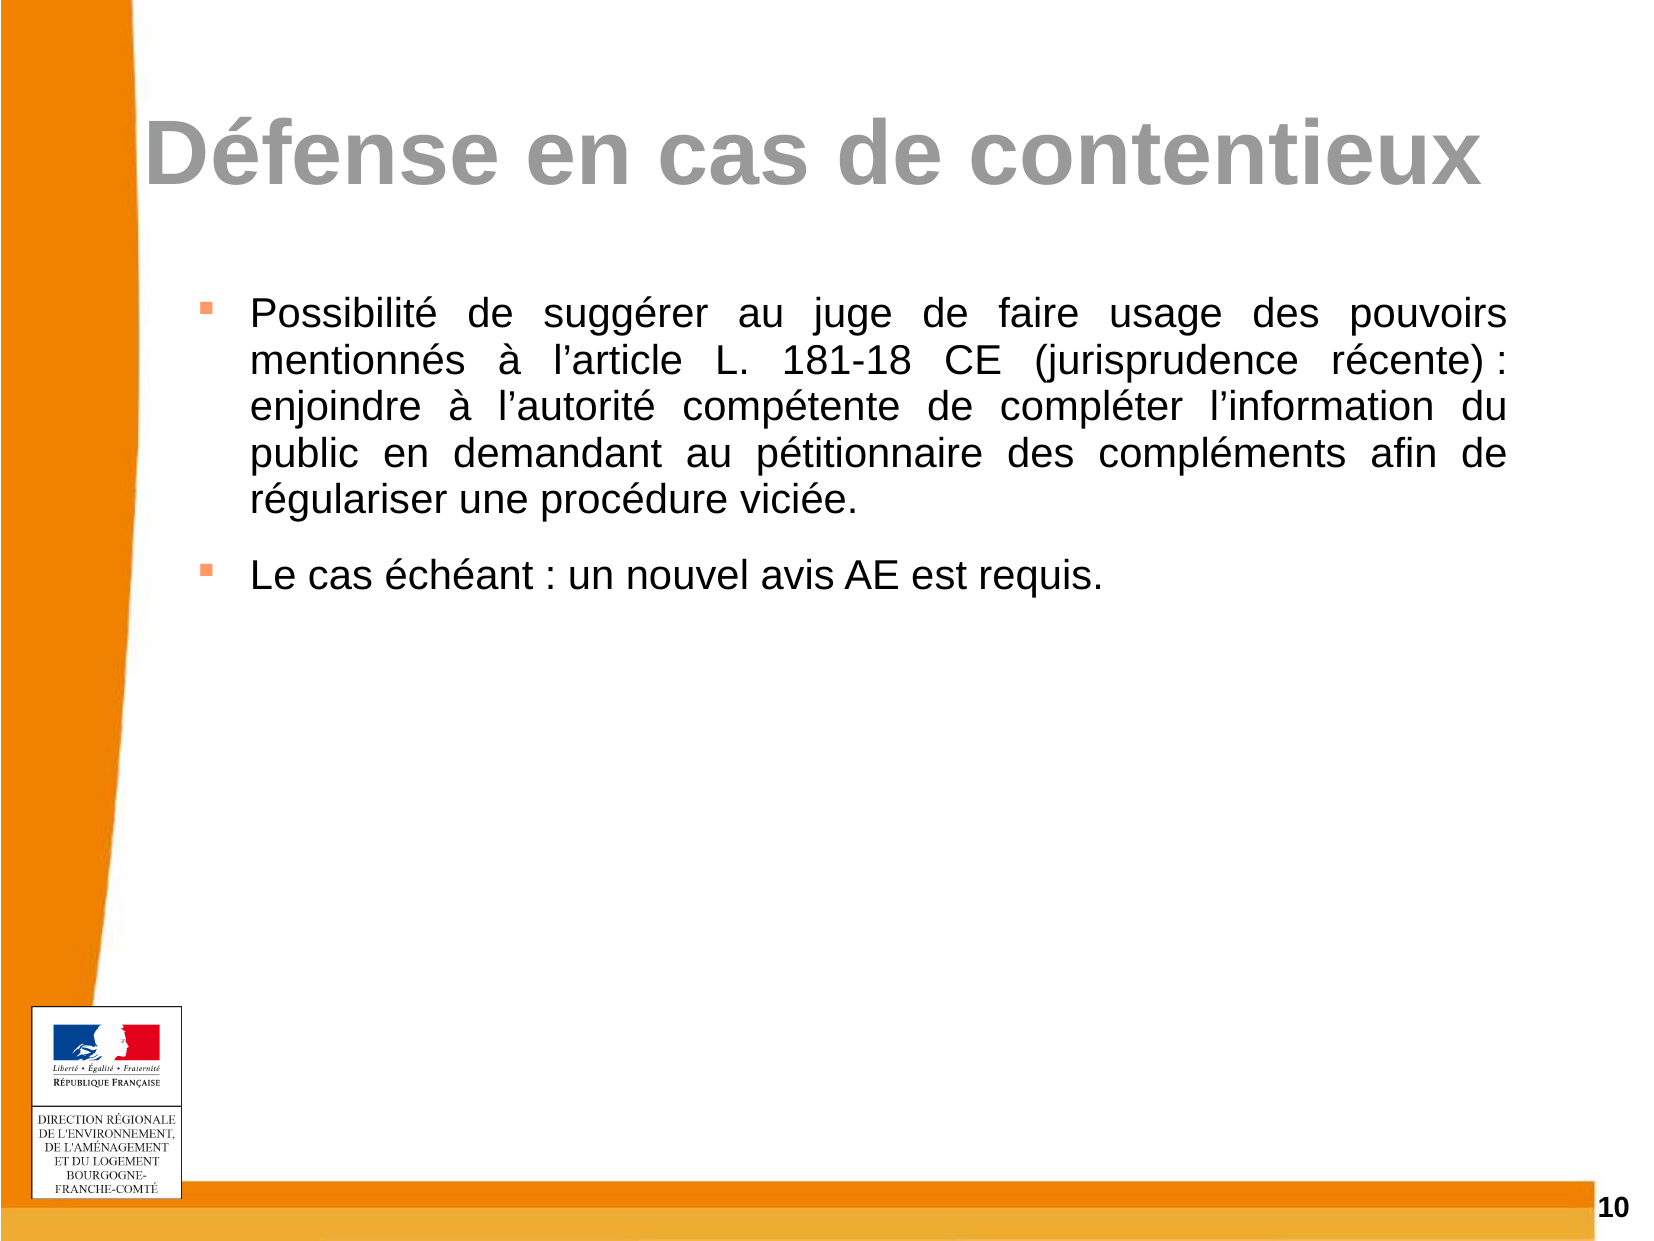

# Défense en cas de contentieux
Possibilité de suggérer au juge de faire usage des pouvoirs mentionnés à l’article L. 181-18 CE (jurisprudence récente) : enjoindre à l’autorité compétente de compléter l’information du public en demandant au pétitionnaire des compléments afin de régulariser une procédure viciée.
Le cas échéant : un nouvel avis AE est requis.
10